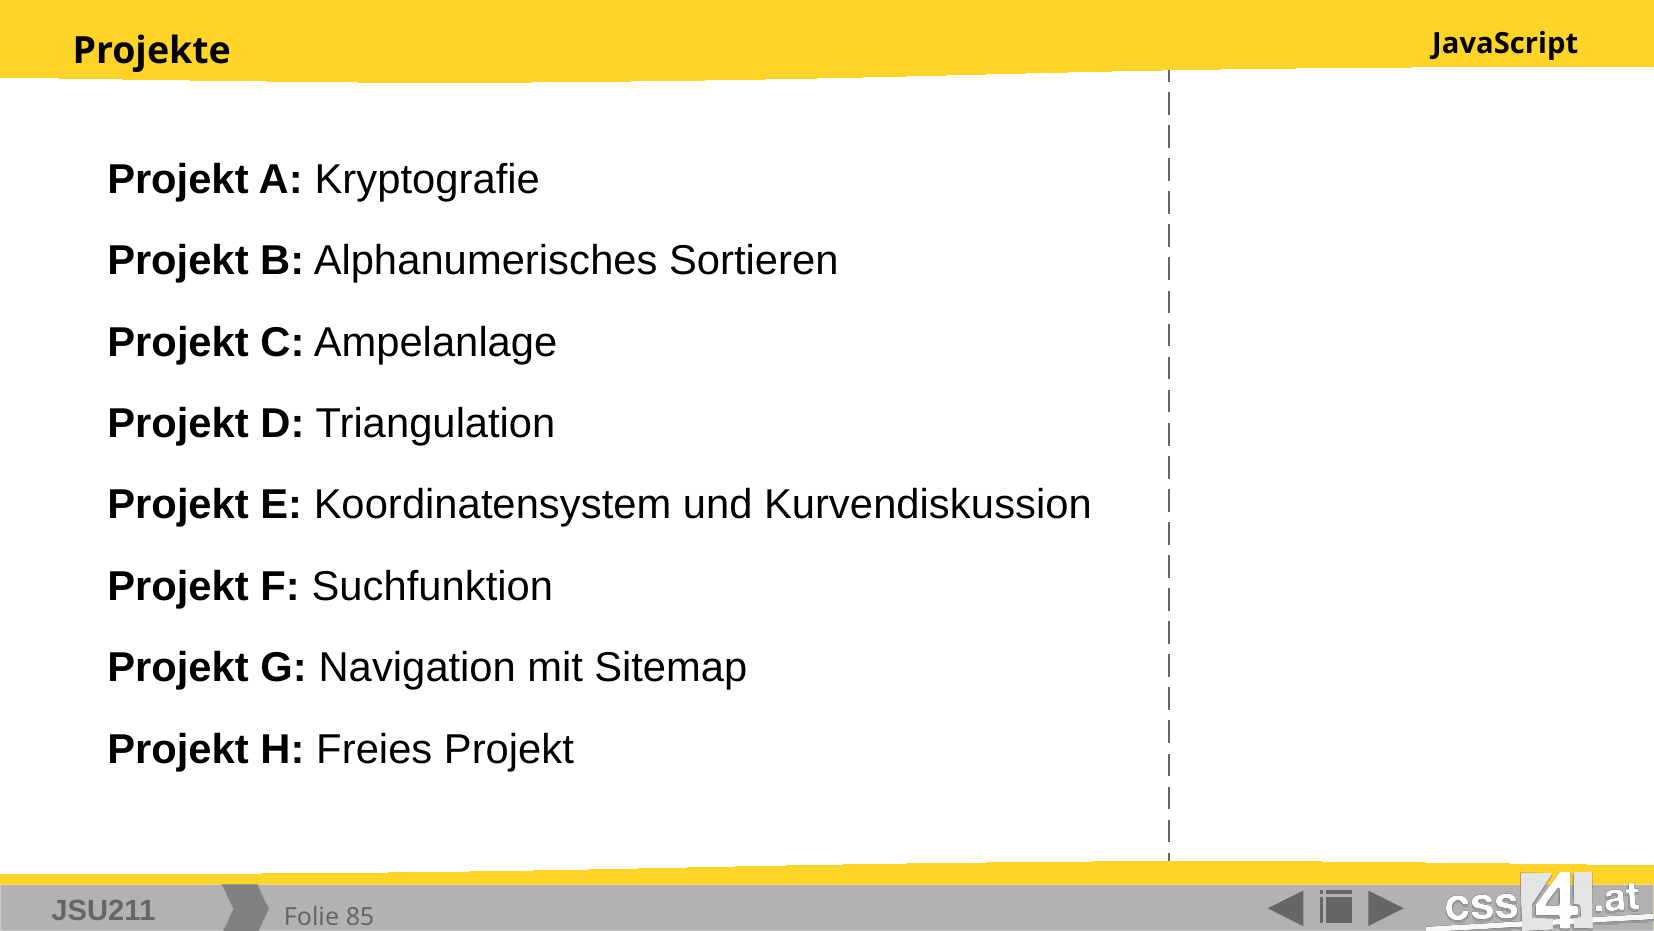

JavaScript
Projekte
Projekt A: Kryptografie
Projekt B: Alphanumerisches Sortieren
Projekt C: Ampelanlage
Projekt D: Triangulation
Projekt E: Koordinatensystem und Kurvendiskussion
Projekt F: Suchfunktion
Projekt G: Navigation mit Sitemap
Projekt H: Freies Projekt
JSU211
Folie